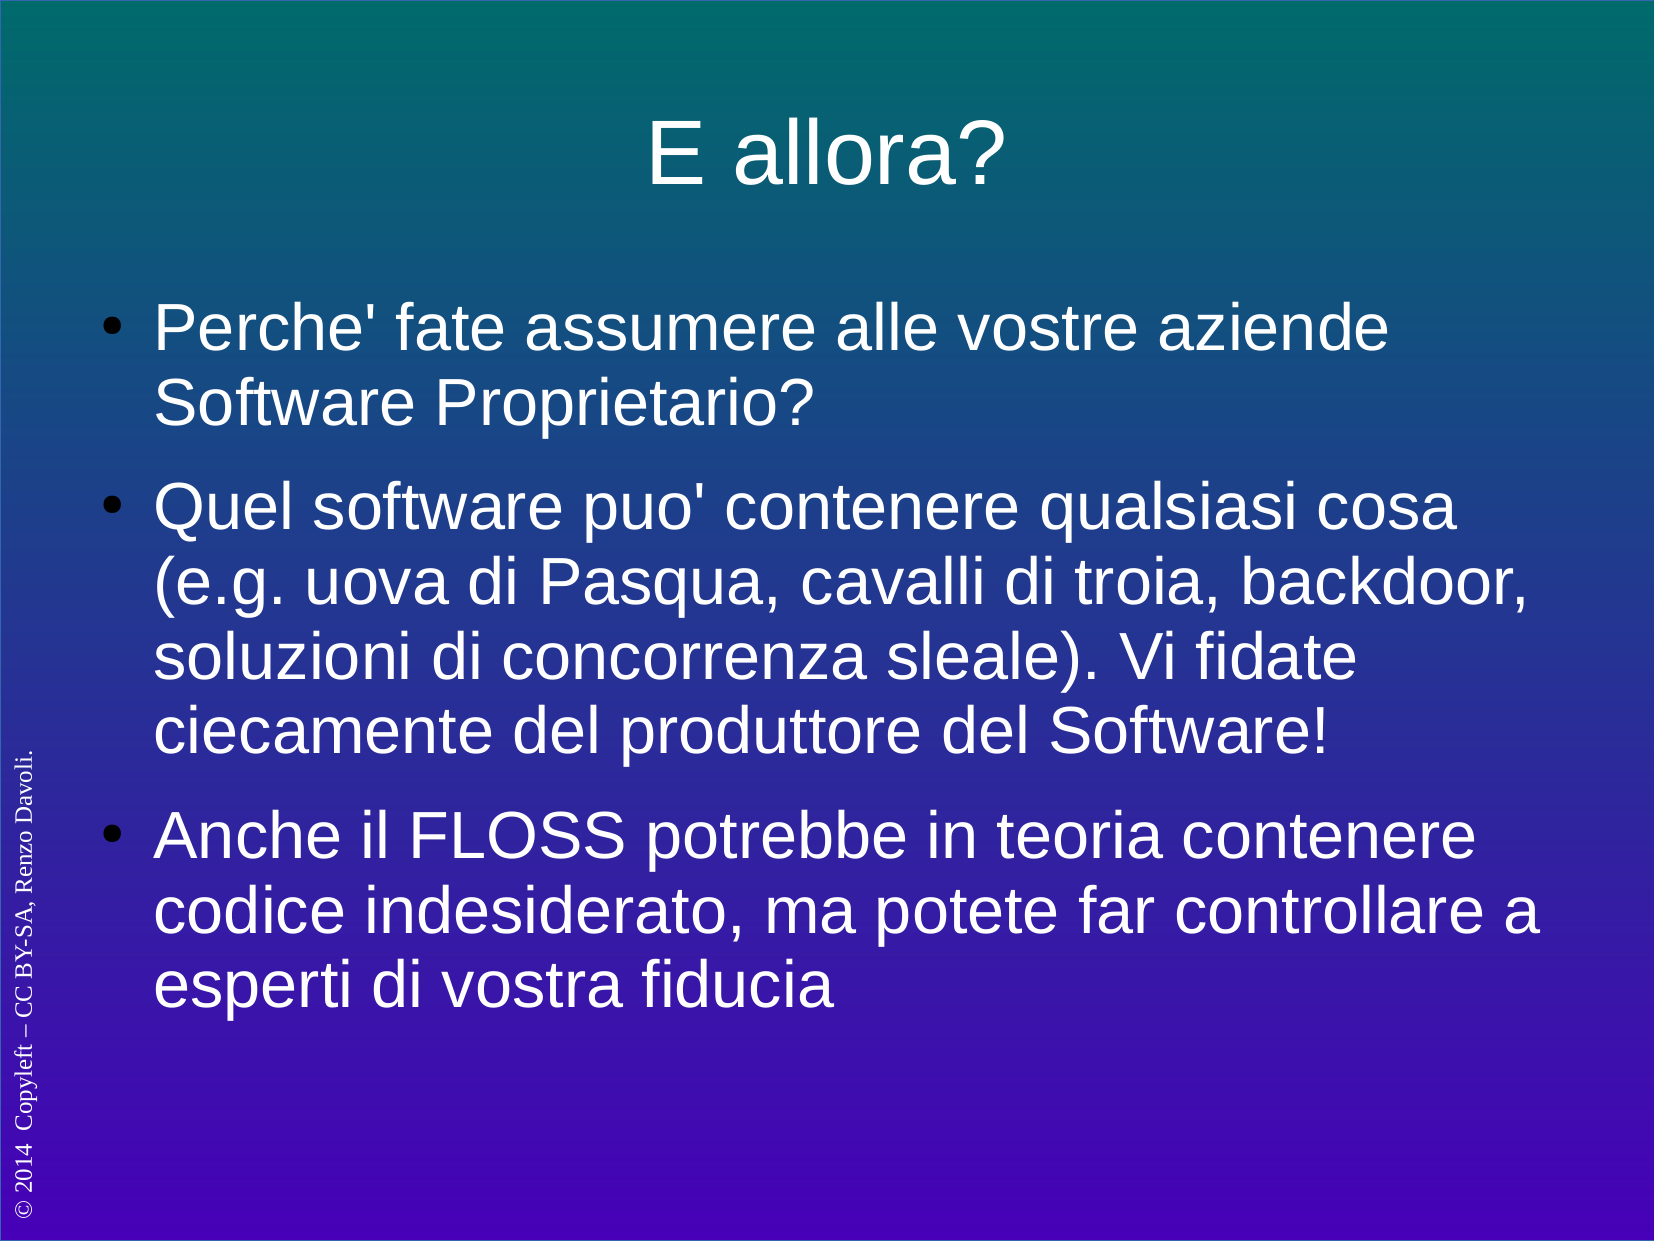

# E allora?
Perche' fate assumere alle vostre aziende Software Proprietario?
Quel software puo' contenere qualsiasi cosa (e.g. uova di Pasqua, cavalli di troia, backdoor, soluzioni di concorrenza sleale). Vi fidate ciecamente del produttore del Software!
Anche il FLOSS potrebbe in teoria contenere codice indesiderato, ma potete far controllare a esperti di vostra fiducia